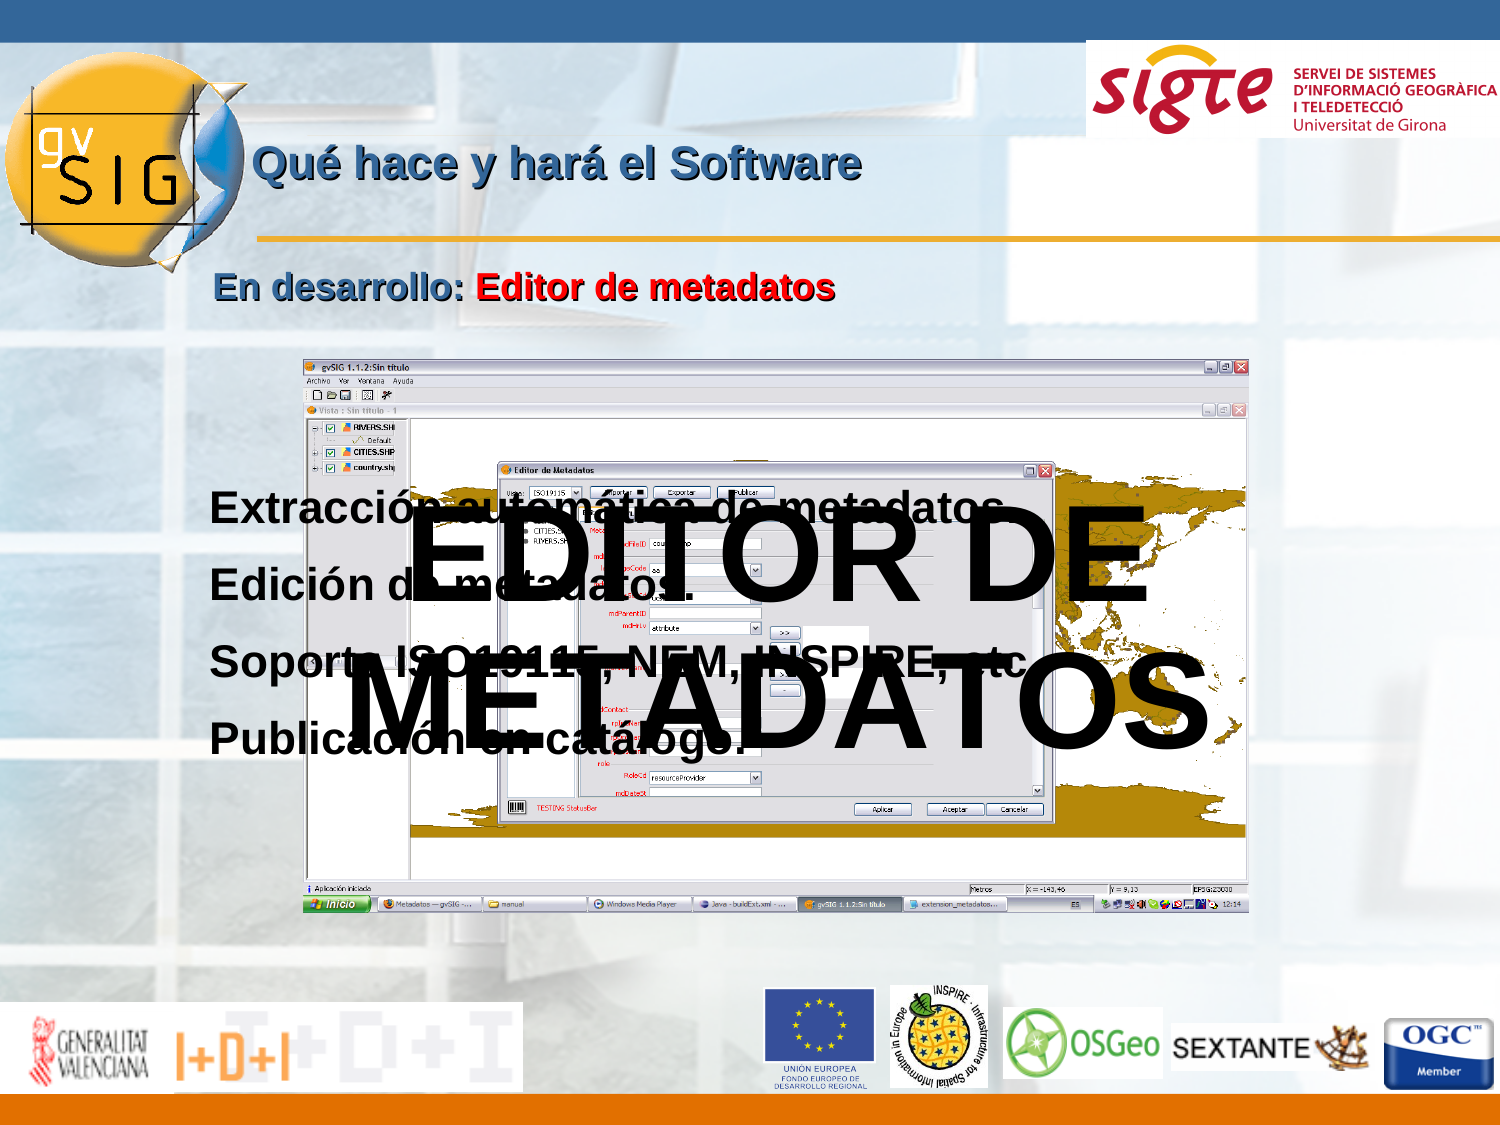

Qué hace y hará el Software
En desarrollo: Editor de metadatos
 Extracción automática de metadatos.
 Edición de metadatos.
 Soporte ISO19115, NEM, INSPIRE, etc.
 Publicación en catálogo.
EDITOR DE METADATOS